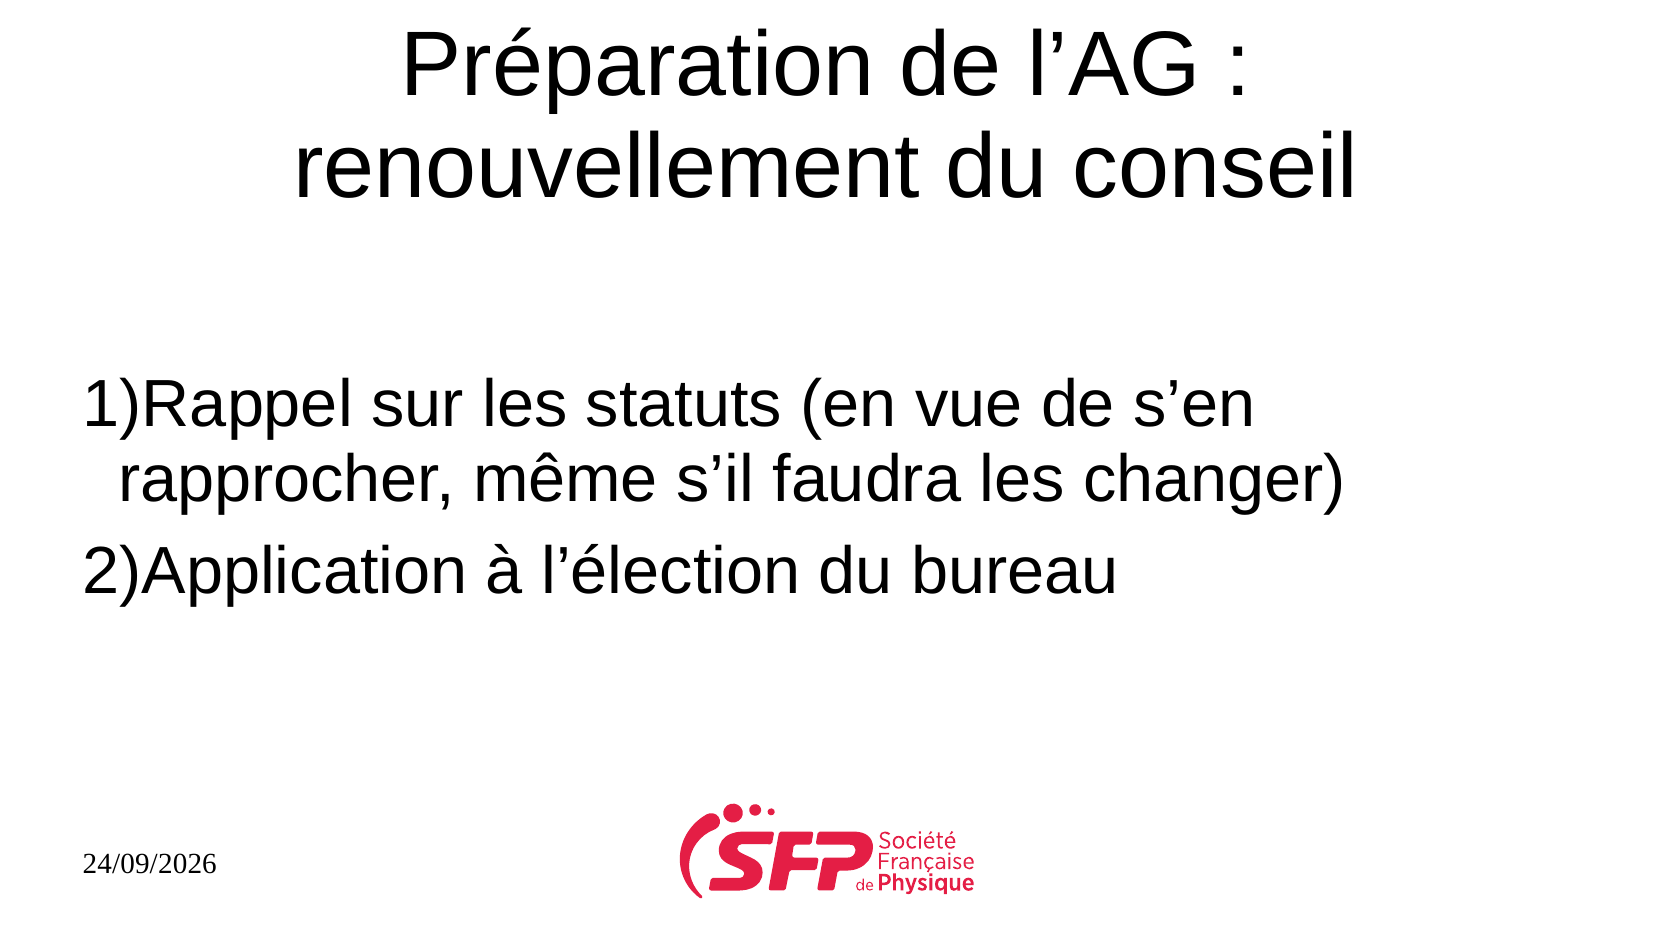

# Préparation de l’AG : renouvellement du conseil
Rappel sur les statuts (en vue de s’en rapprocher, même s’il faudra les changer)
Application à l’élection du bureau